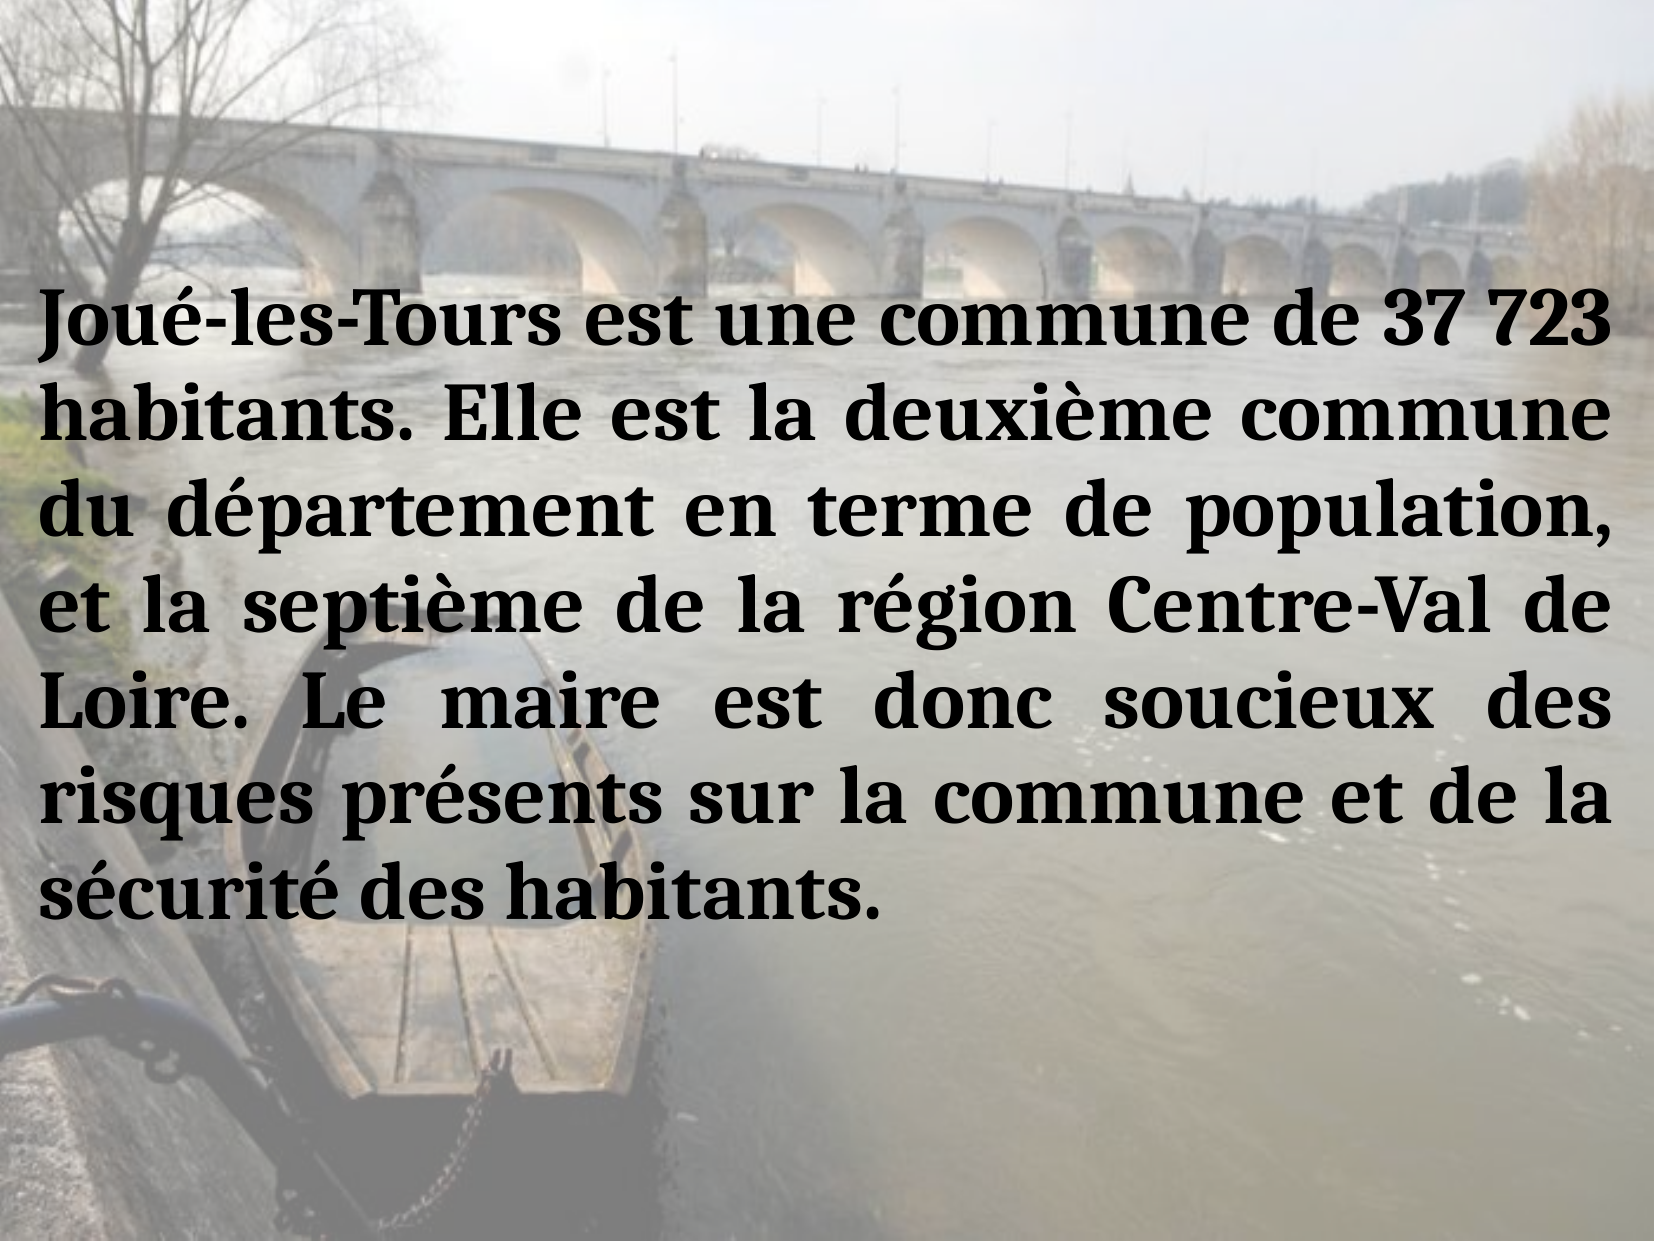

Joué-les-Tours est une commune de 37 723 habitants. Elle est la deuxième commune du département en terme de population, et la septième de la région Centre-Val de Loire. Le maire est donc soucieux des risques présents sur la commune et de la sécurité des habitants.